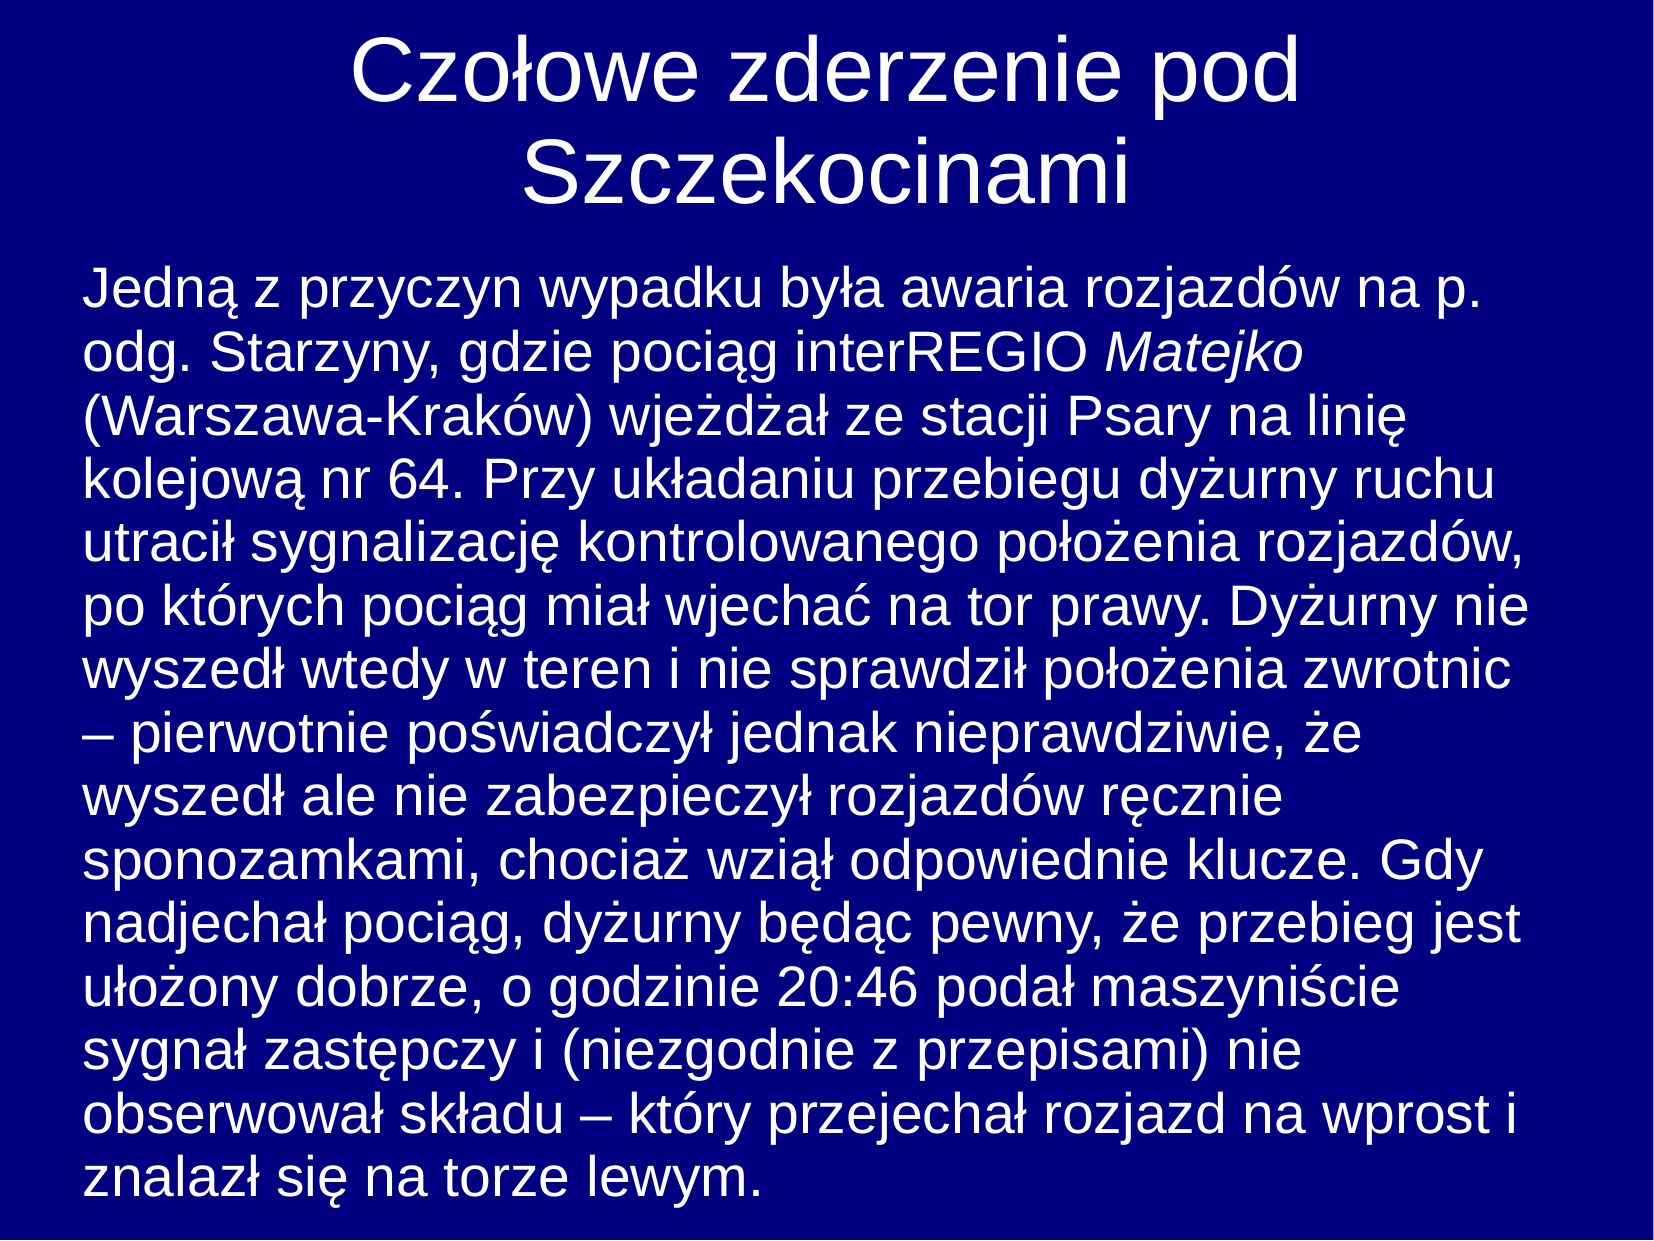

# Czołowe zderzenie pod Szczekocinami
Jedną z przyczyn wypadku była awaria rozjazdów na p. odg. Starzyny, gdzie pociąg interREGIO Matejko (Warszawa-Kraków) wjeżdżał ze stacji Psary na linię kolejową nr 64. Przy układaniu przebiegu dyżurny ruchu utracił sygnalizację kontrolowanego położenia rozjazdów, po których pociąg miał wjechać na tor prawy. Dyżurny nie wyszedł wtedy w teren i nie sprawdził położenia zwrotnic – pierwotnie poświadczył jednak nieprawdziwie, że wyszedł ale nie zabezpieczył rozjazdów ręcznie sponozamkami, chociaż wziął odpowiednie klucze. Gdy nadjechał pociąg, dyżurny będąc pewny, że przebieg jest ułożony dobrze, o godzinie 20:46 podał maszyniście sygnał zastępczy i (niezgodnie z przepisami) nie obserwował składu – który przejechał rozjazd na wprost i znalazł się na torze lewym.